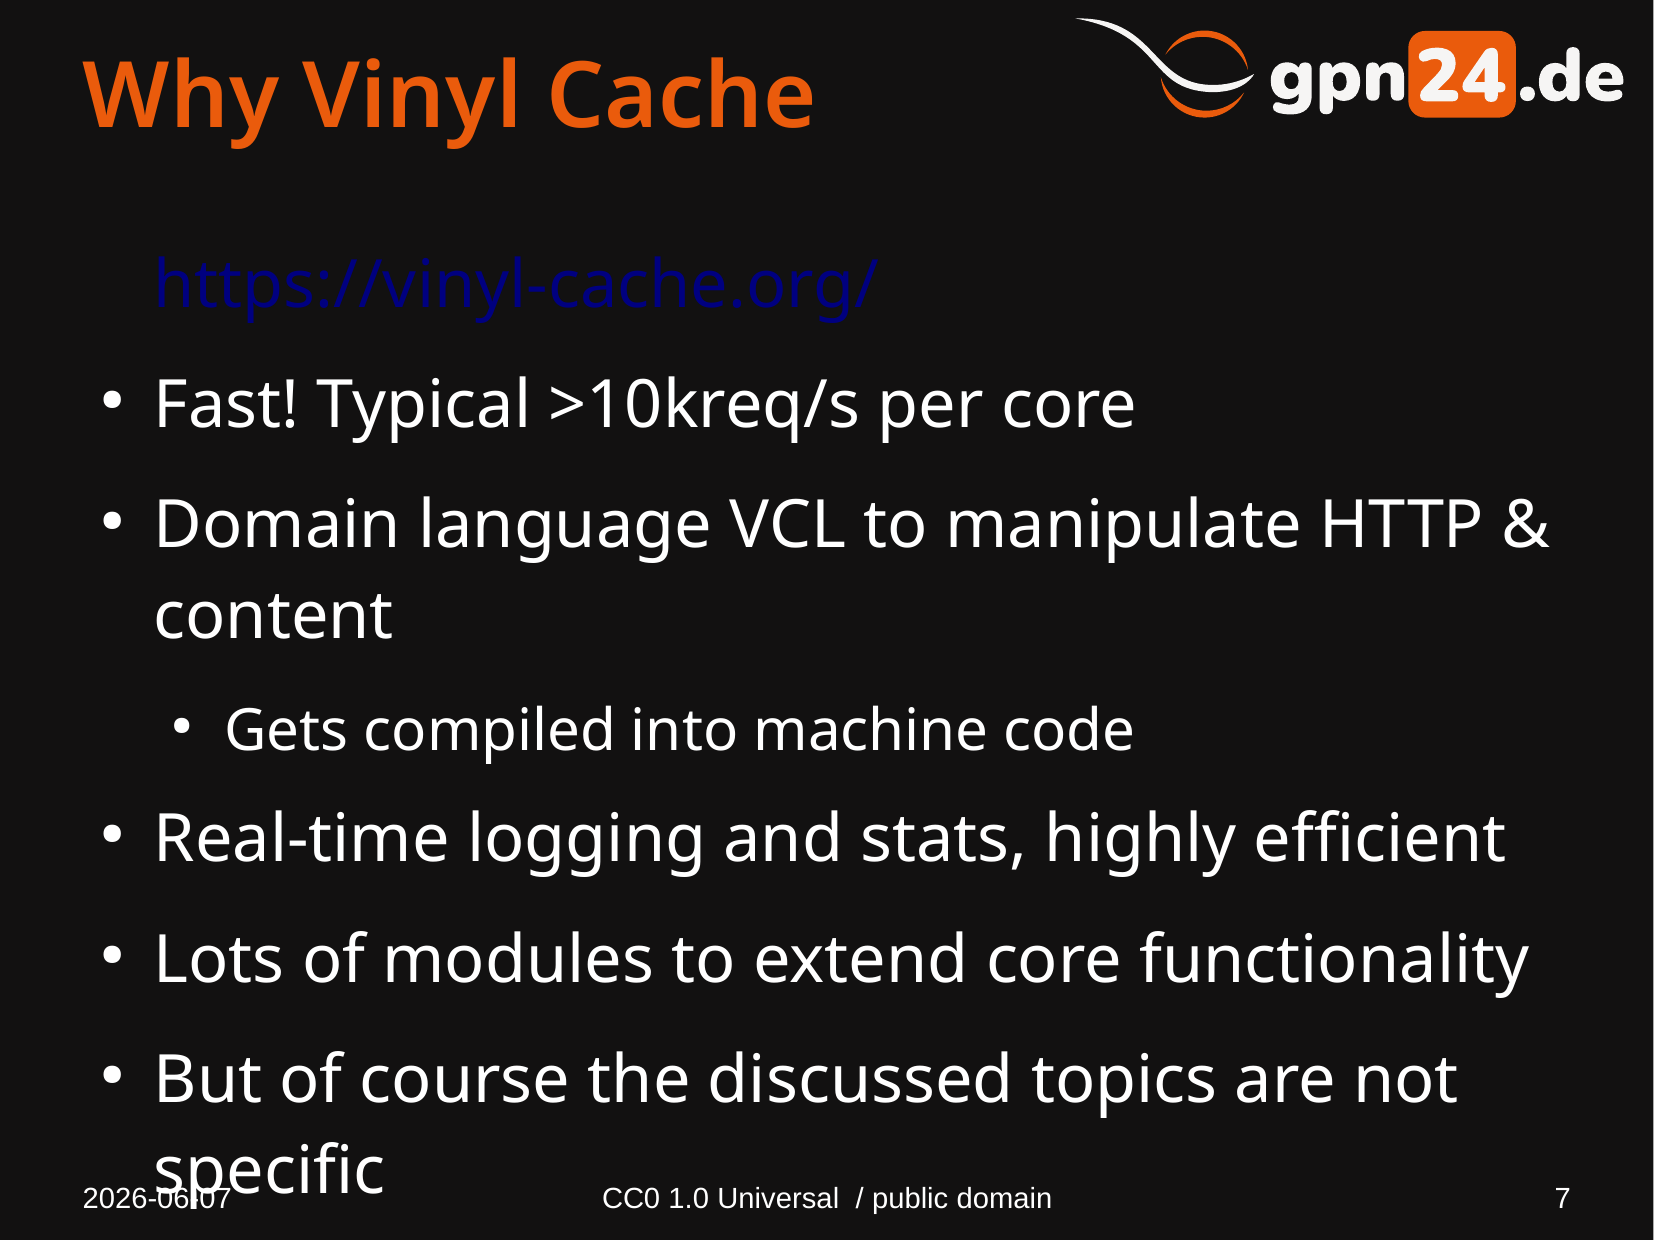

# Why Vinyl Cache
https://vinyl-cache.org/
Fast! Typical >10kreq/s per core
Domain language VCL to manipulate HTTP & content
Gets compiled into machine code
Real-time logging and stats, highly efficient
Lots of modules to extend core functionality
But of course the discussed topics are not specific
2026-06-07
CC0 1.0 Universal / public domain
7